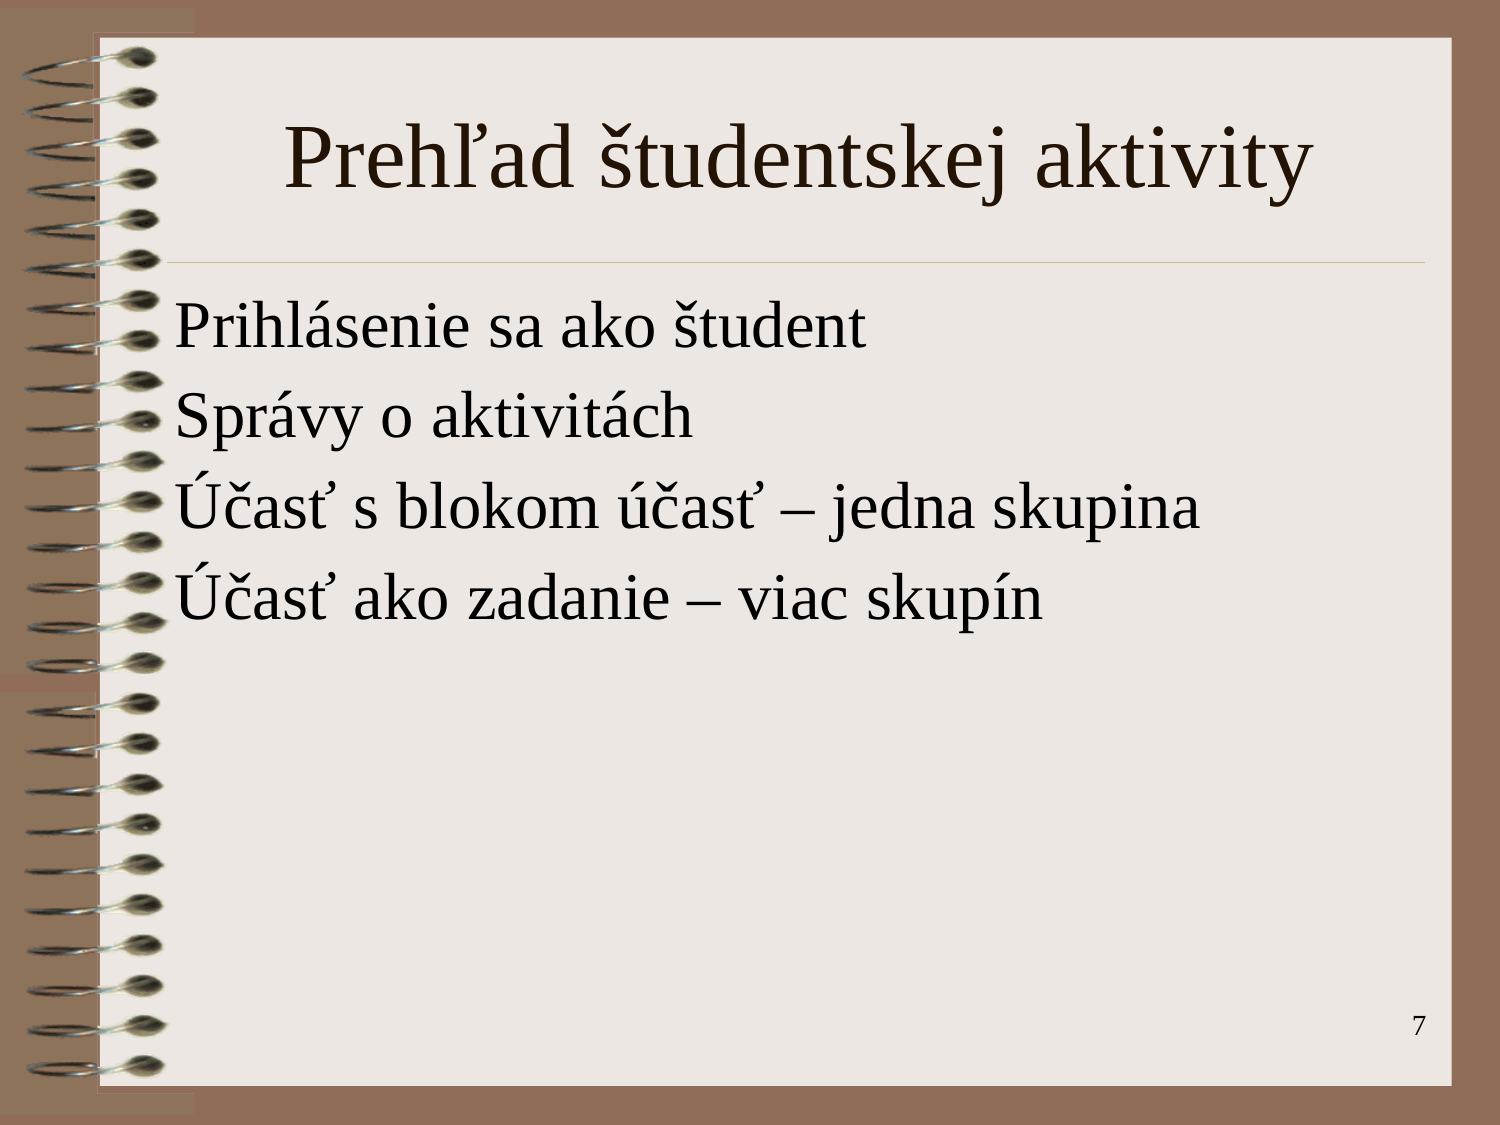

# Prehľad študentskej aktivity
Prihlásenie sa ako študent
Správy o aktivitách
Účasť s blokom účasť – jedna skupina
Účasť ako zadanie – viac skupín
7